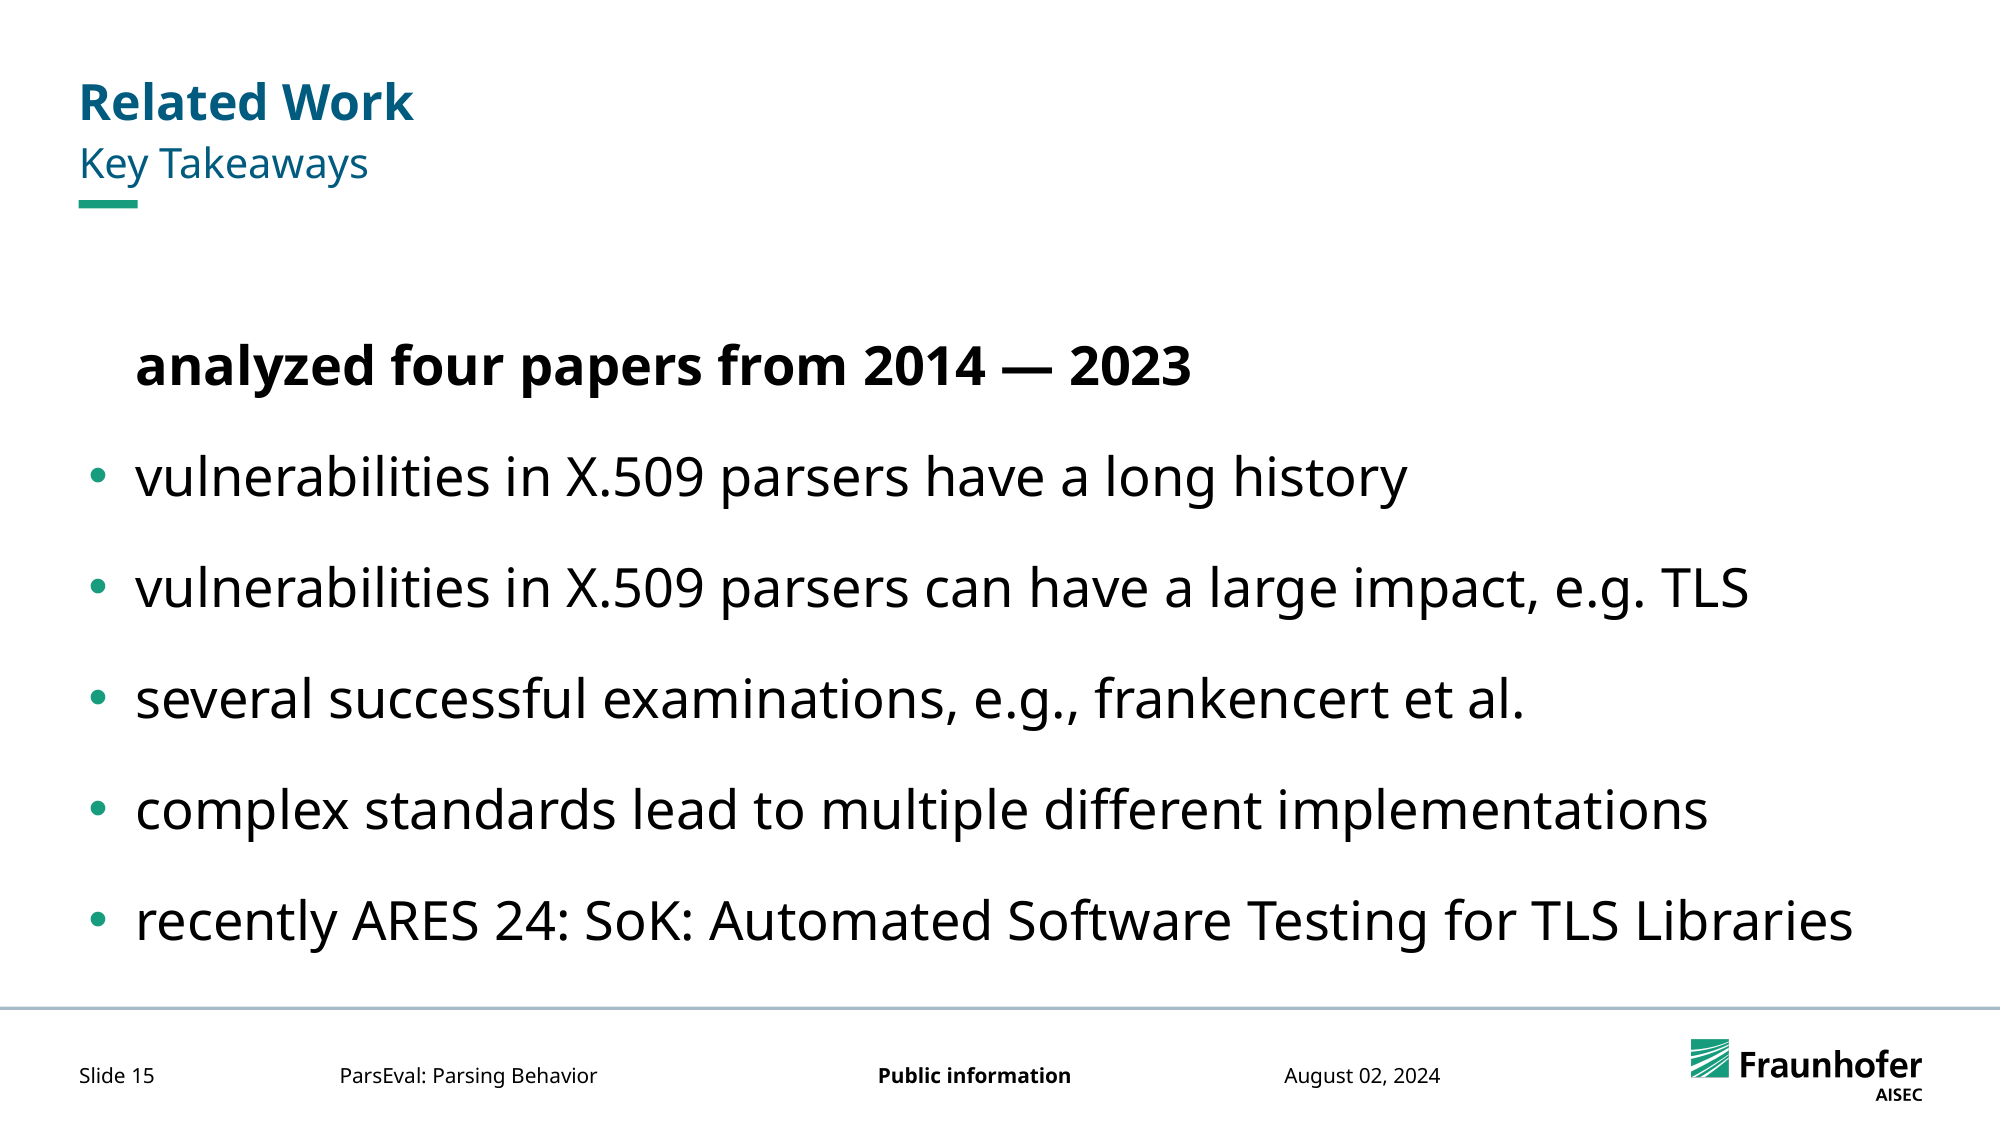

# Related Work
Key Takeaways
analyzed four papers from 2014 — 2023
vulnerabilities in X.509 parsers have a long history
vulnerabilities in X.509 parsers can have a large impact, e.g. TLS
several successful examinations, e.g., frankencert et al.
complex standards lead to multiple different implementations
recently ARES 24: SoK: Automated Software Testing for TLS Libraries